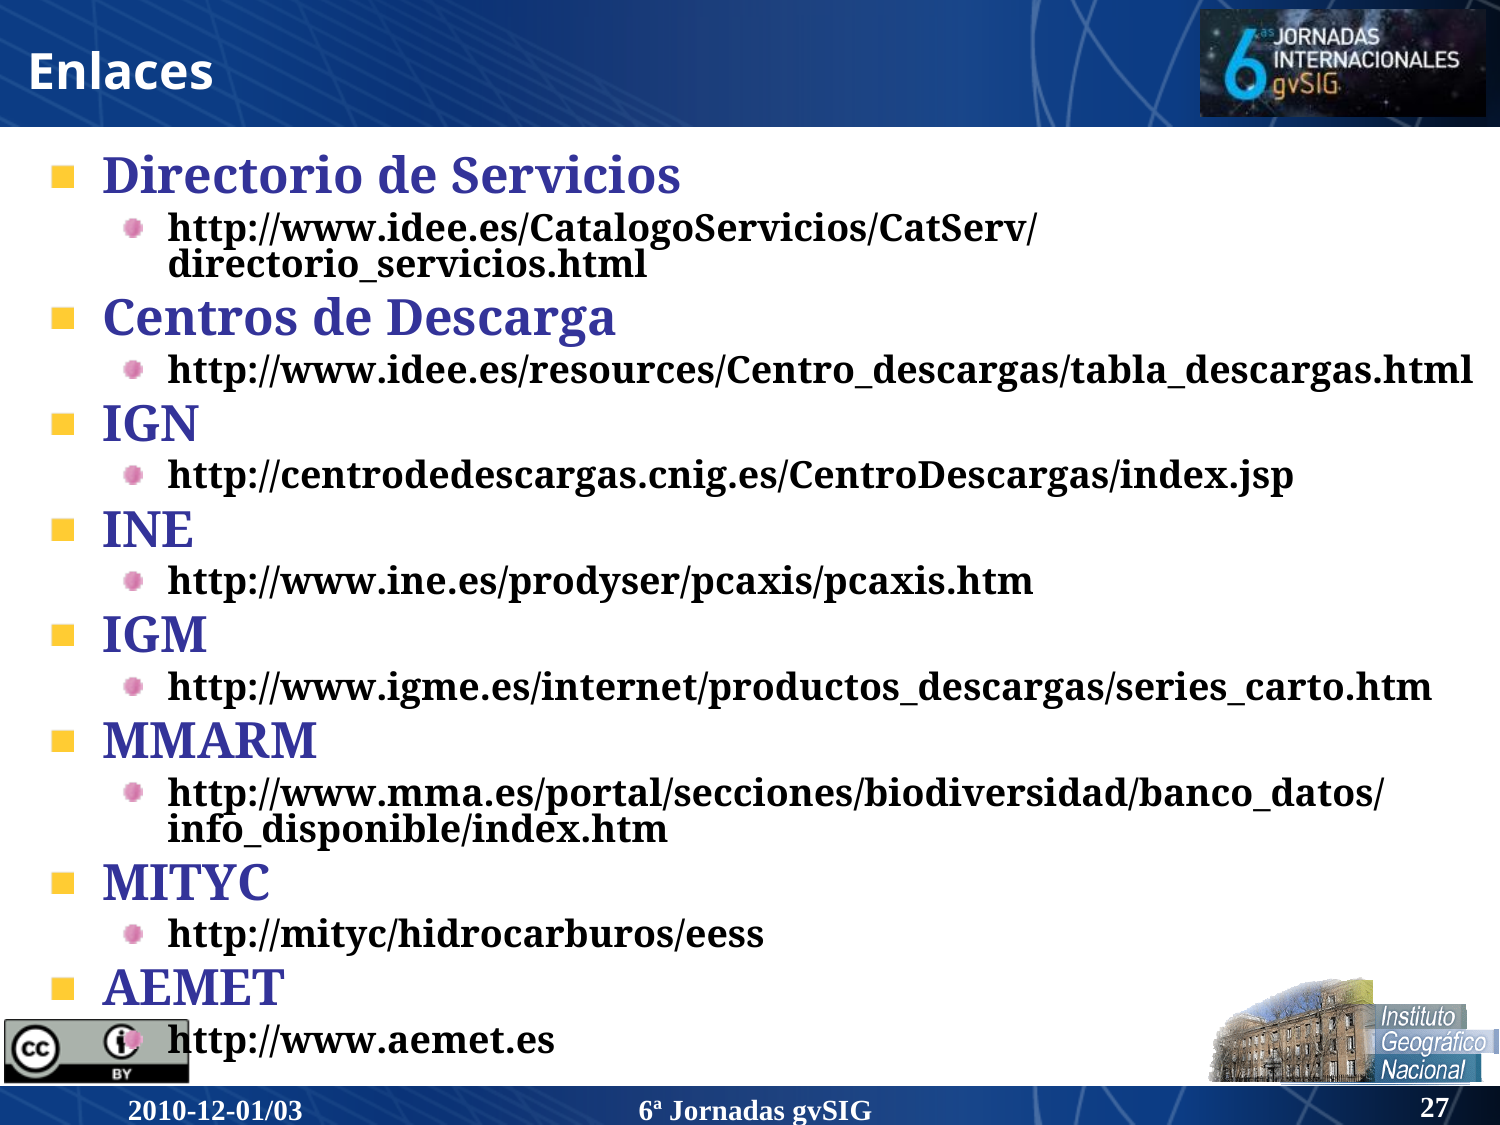

# Enlaces
Directorio de Servicios
http://www.idee.es/CatalogoServicios/CatServ/directorio_servicios.html
Centros de Descarga
http://www.idee.es/resources/Centro_descargas/tabla_descargas.html
IGN
http://centrodedescargas.cnig.es/CentroDescargas/index.jsp
INE
http://www.ine.es/prodyser/pcaxis/pcaxis.htm
IGM
http://www.igme.es/internet/productos_descargas/series_carto.htm
MMARM
http://www.mma.es/portal/secciones/biodiversidad/banco_datos/info_disponible/index.htm
MITYC
http://mityc/hidrocarburos/eess
AEMET
http://www.aemet.es